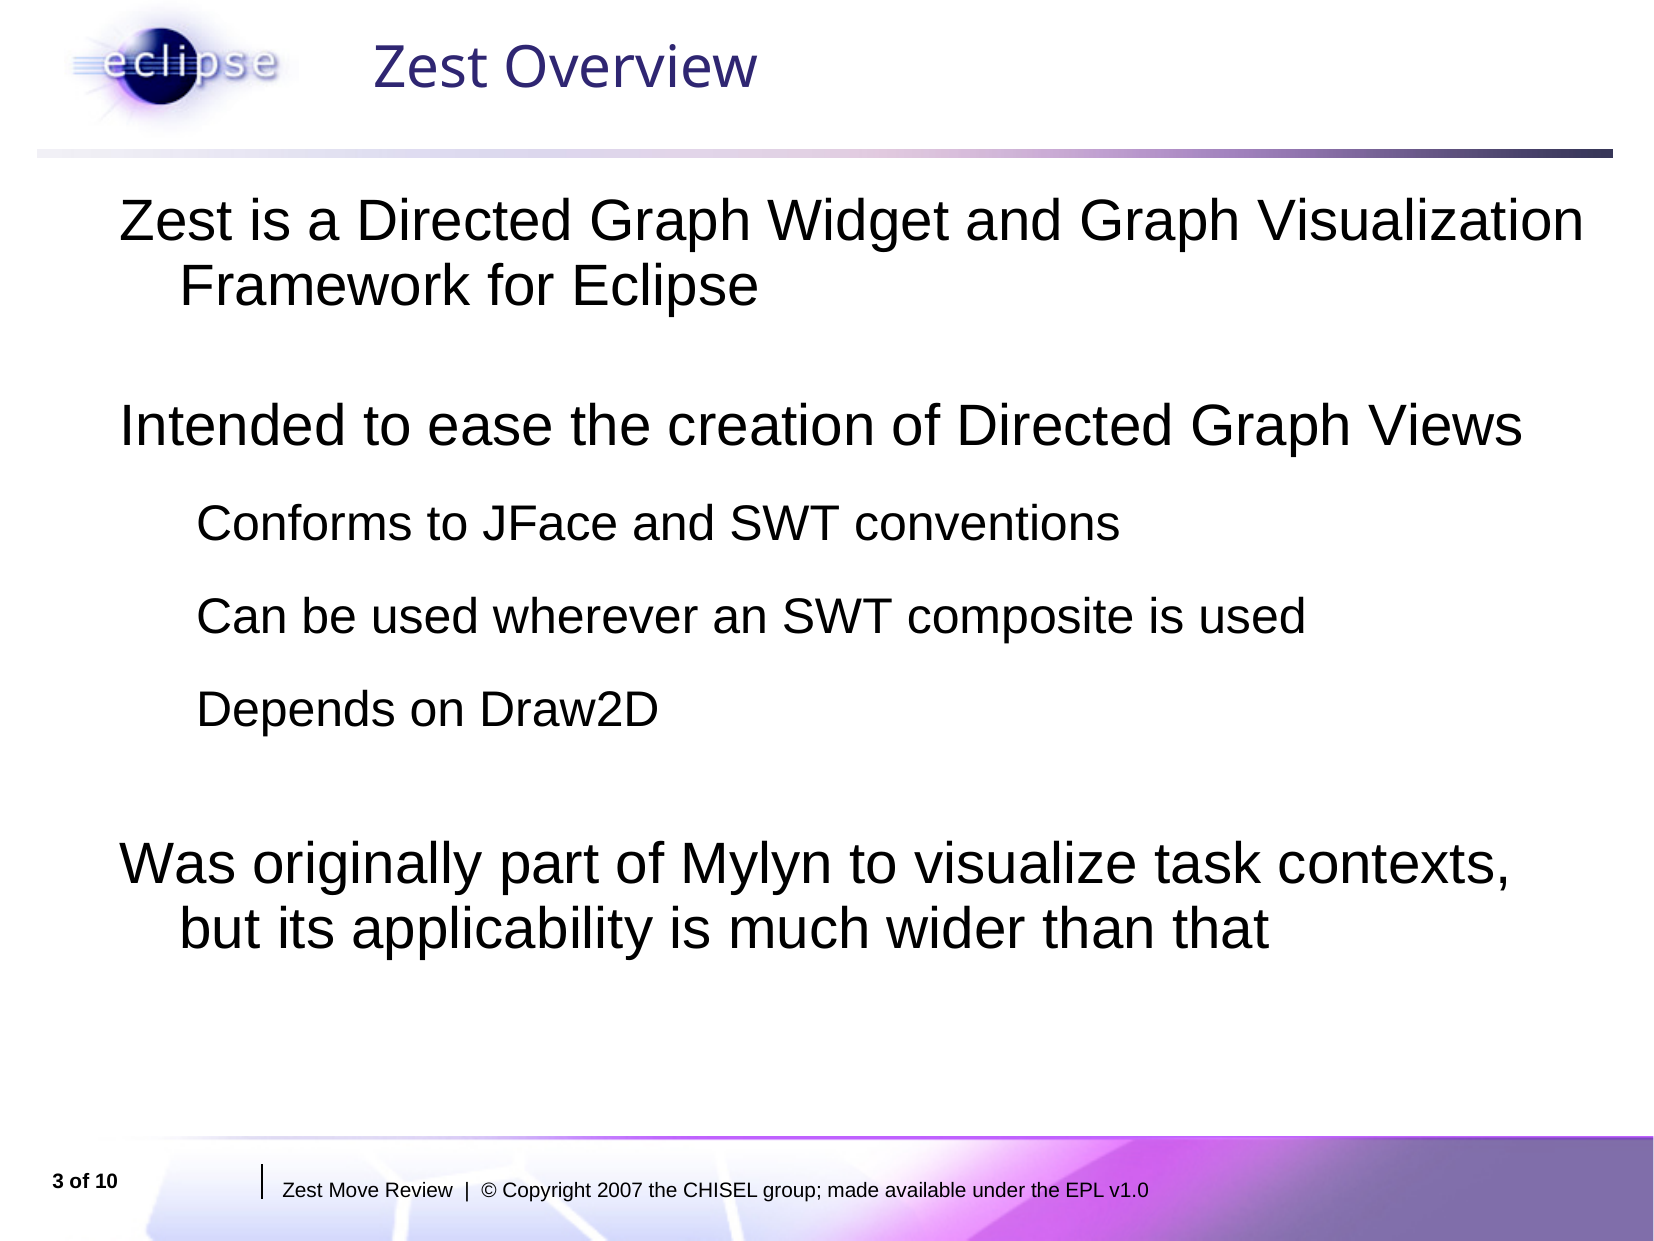

# Zest Overview
Zest is a Directed Graph Widget and Graph Visualization Framework for Eclipse
Intended to ease the creation of Directed Graph Views
Conforms to JFace and SWT conventions
Can be used wherever an SWT composite is used
Depends on Draw2D
Was originally part of Mylyn to visualize task contexts, but its applicability is much wider than that
3